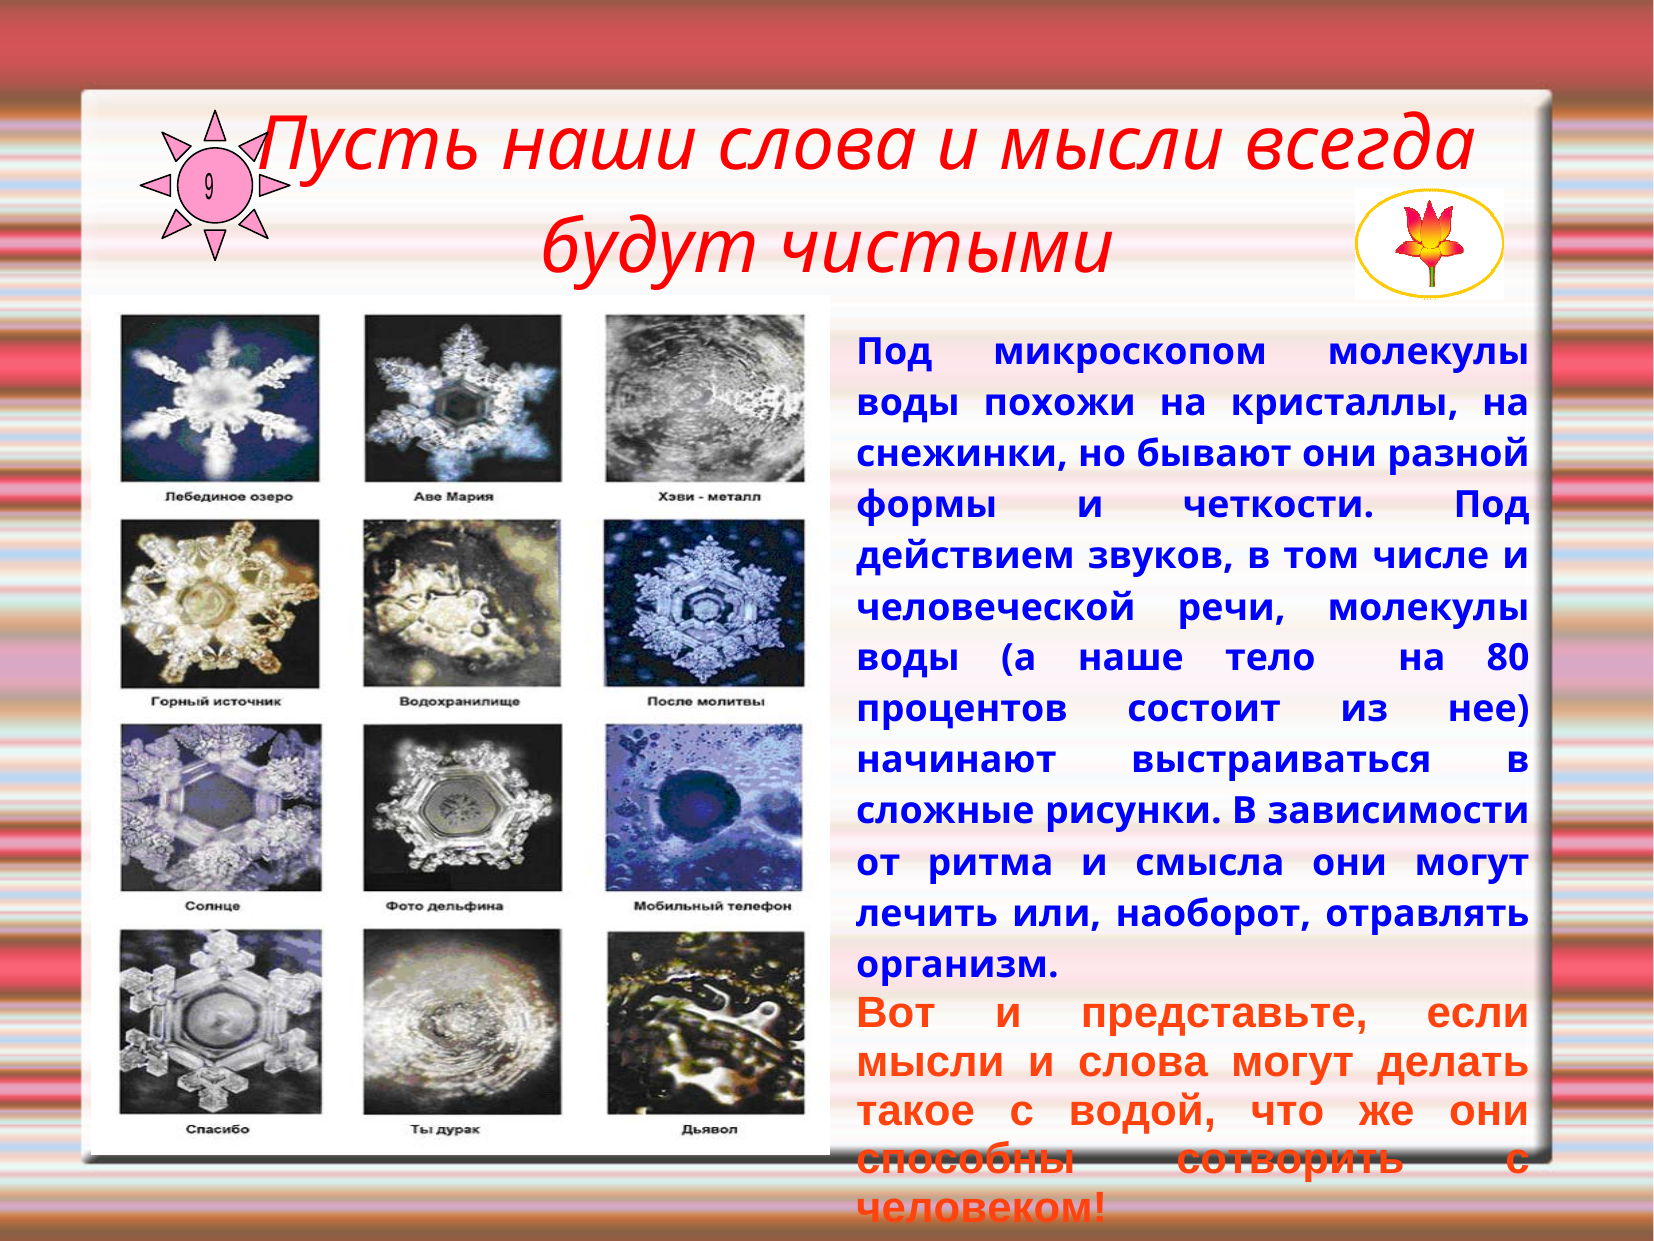

# Пусть наши слова и мысли всегда будут чистыми
Под микроскопом молекулы воды похожи на кристаллы, на снежинки, но бывают они разной формы и четкости. Под действием звуков, в том числе и человеческой речи, молекулы воды (а наше тело на 80 процентов состоит из нее) начинают выстраиваться в сложные рисунки. В зависимости от ритма и смысла они могут лечить или, наоборот, отравлять организм.
Вот и представьте, если мысли и слова могут делать такое с водой, что же они способны сотворить с человеком!